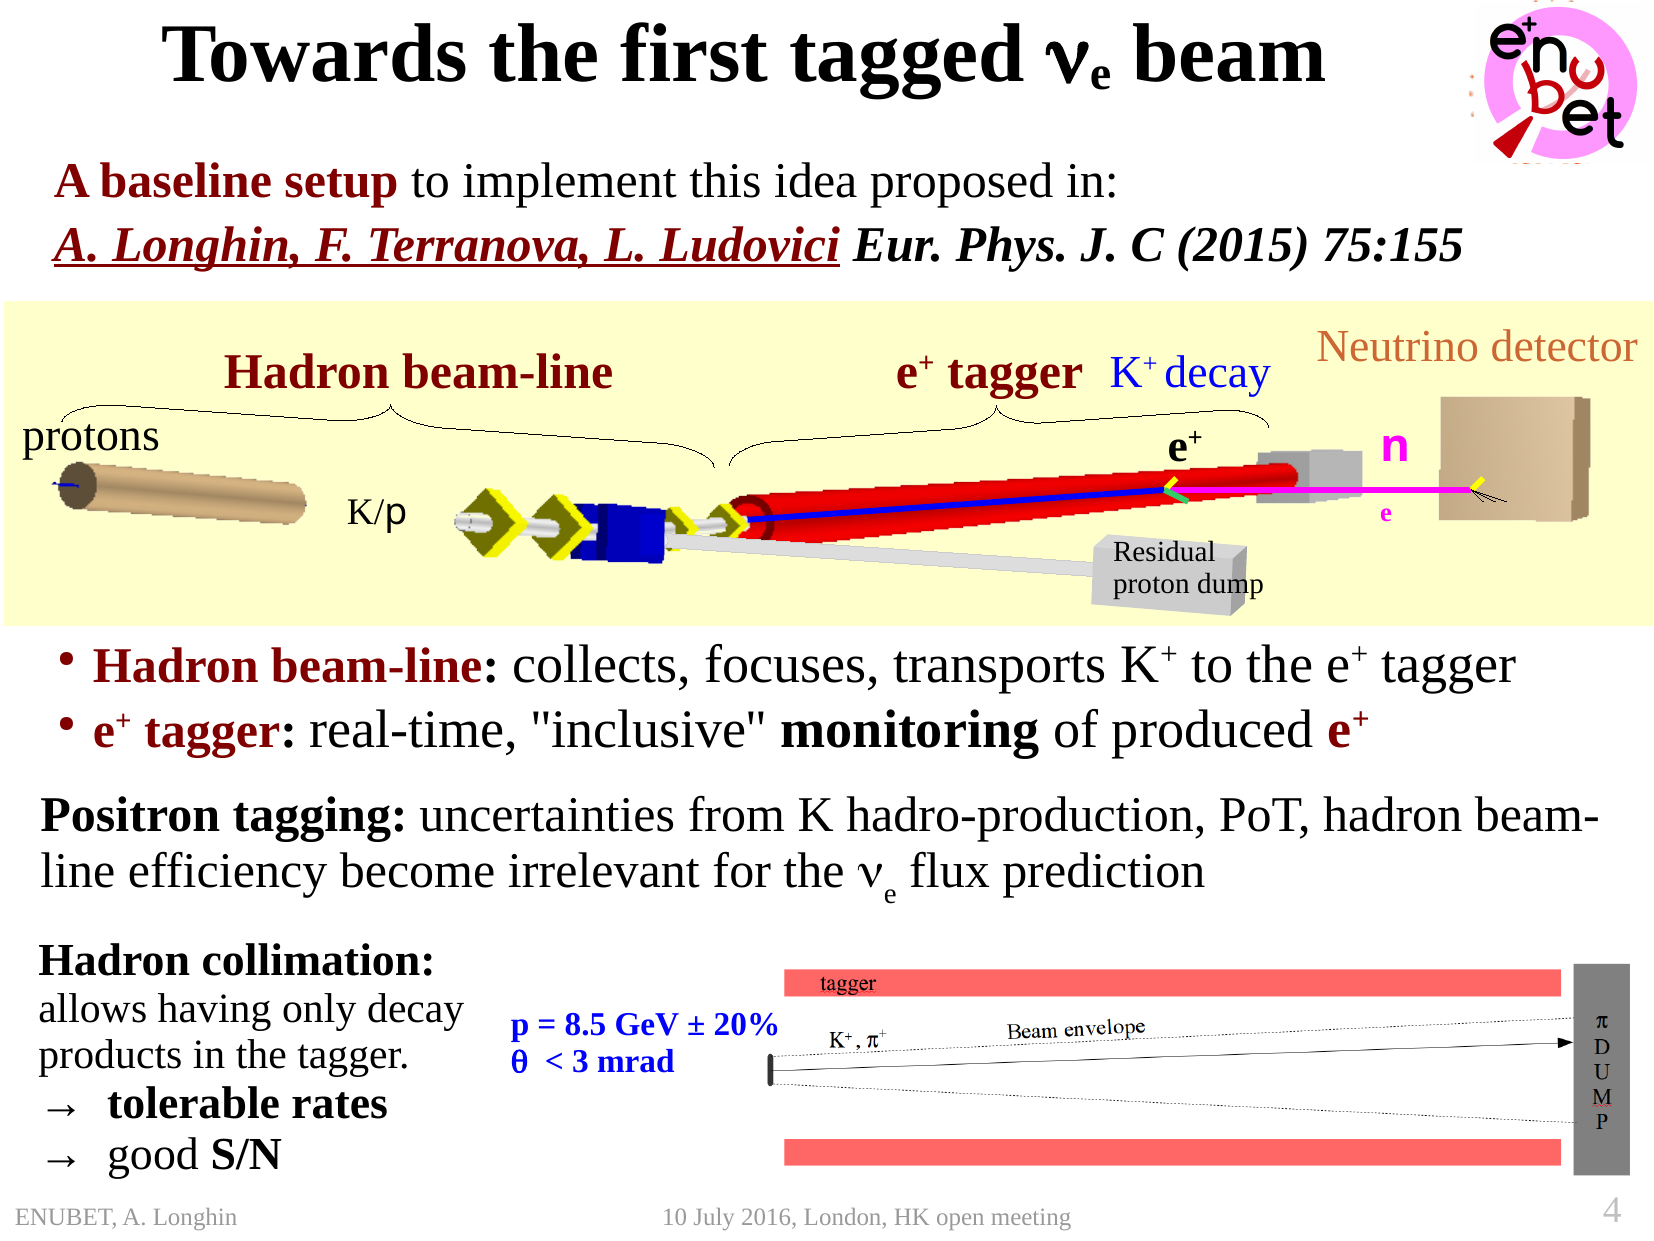

Towards the first tagged ne beam
A baseline setup to implement this idea proposed in:
A. Longhin, F. Terranova, L. Ludovici Eur. Phys. J. C (2015) 75:155
Neutrino detector
e+ tagger
Hadron beam-line
K+ decay
protons
e+
ne
K/p
Residual
proton dump
Hadron beam-line: collects, focuses, transports K+ to the e+ tagger
e+ tagger: real-time, ''inclusive'' monitoring of produced e+
Positron tagging: uncertainties from K hadro-production, PoT, hadron beam-line efficiency become irrelevant for the ne flux prediction
Hadron collimation: allows having only decay products in the tagger.
→ tolerable rates
→ good S/N
p = 8.5 GeV ± 20%
q < 3 mrad